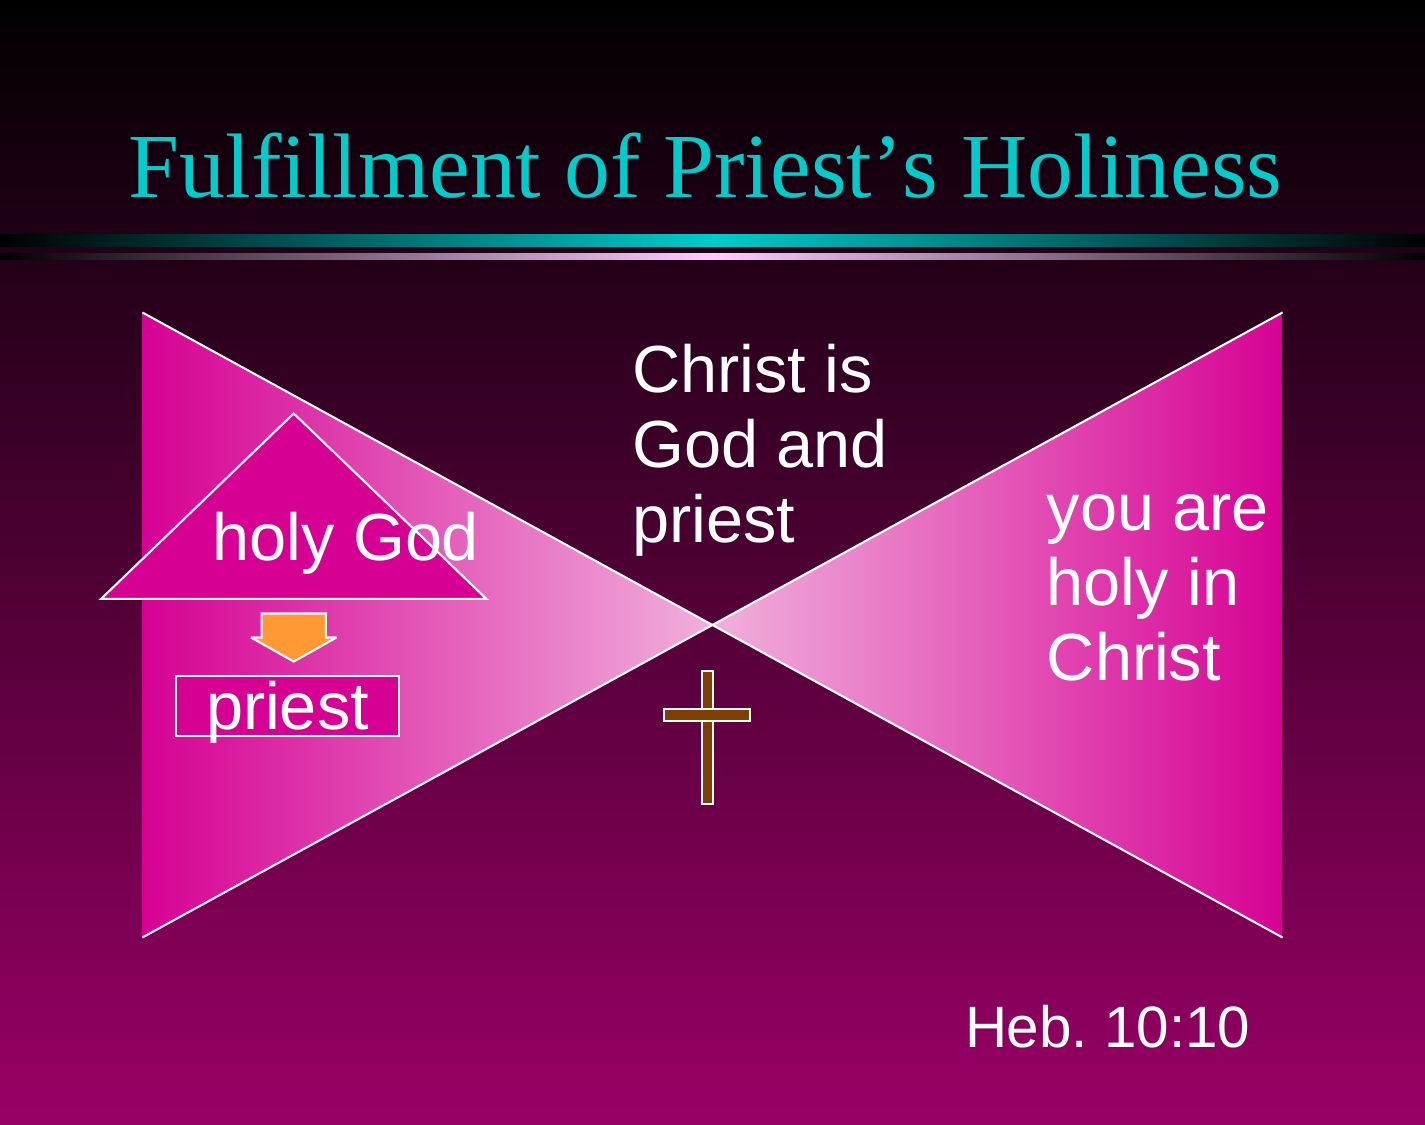

# Fulfillment of Priest’s Holiness
Christ is God and priest
holy God
priest
you are holy in Christ
Heb. 10:10